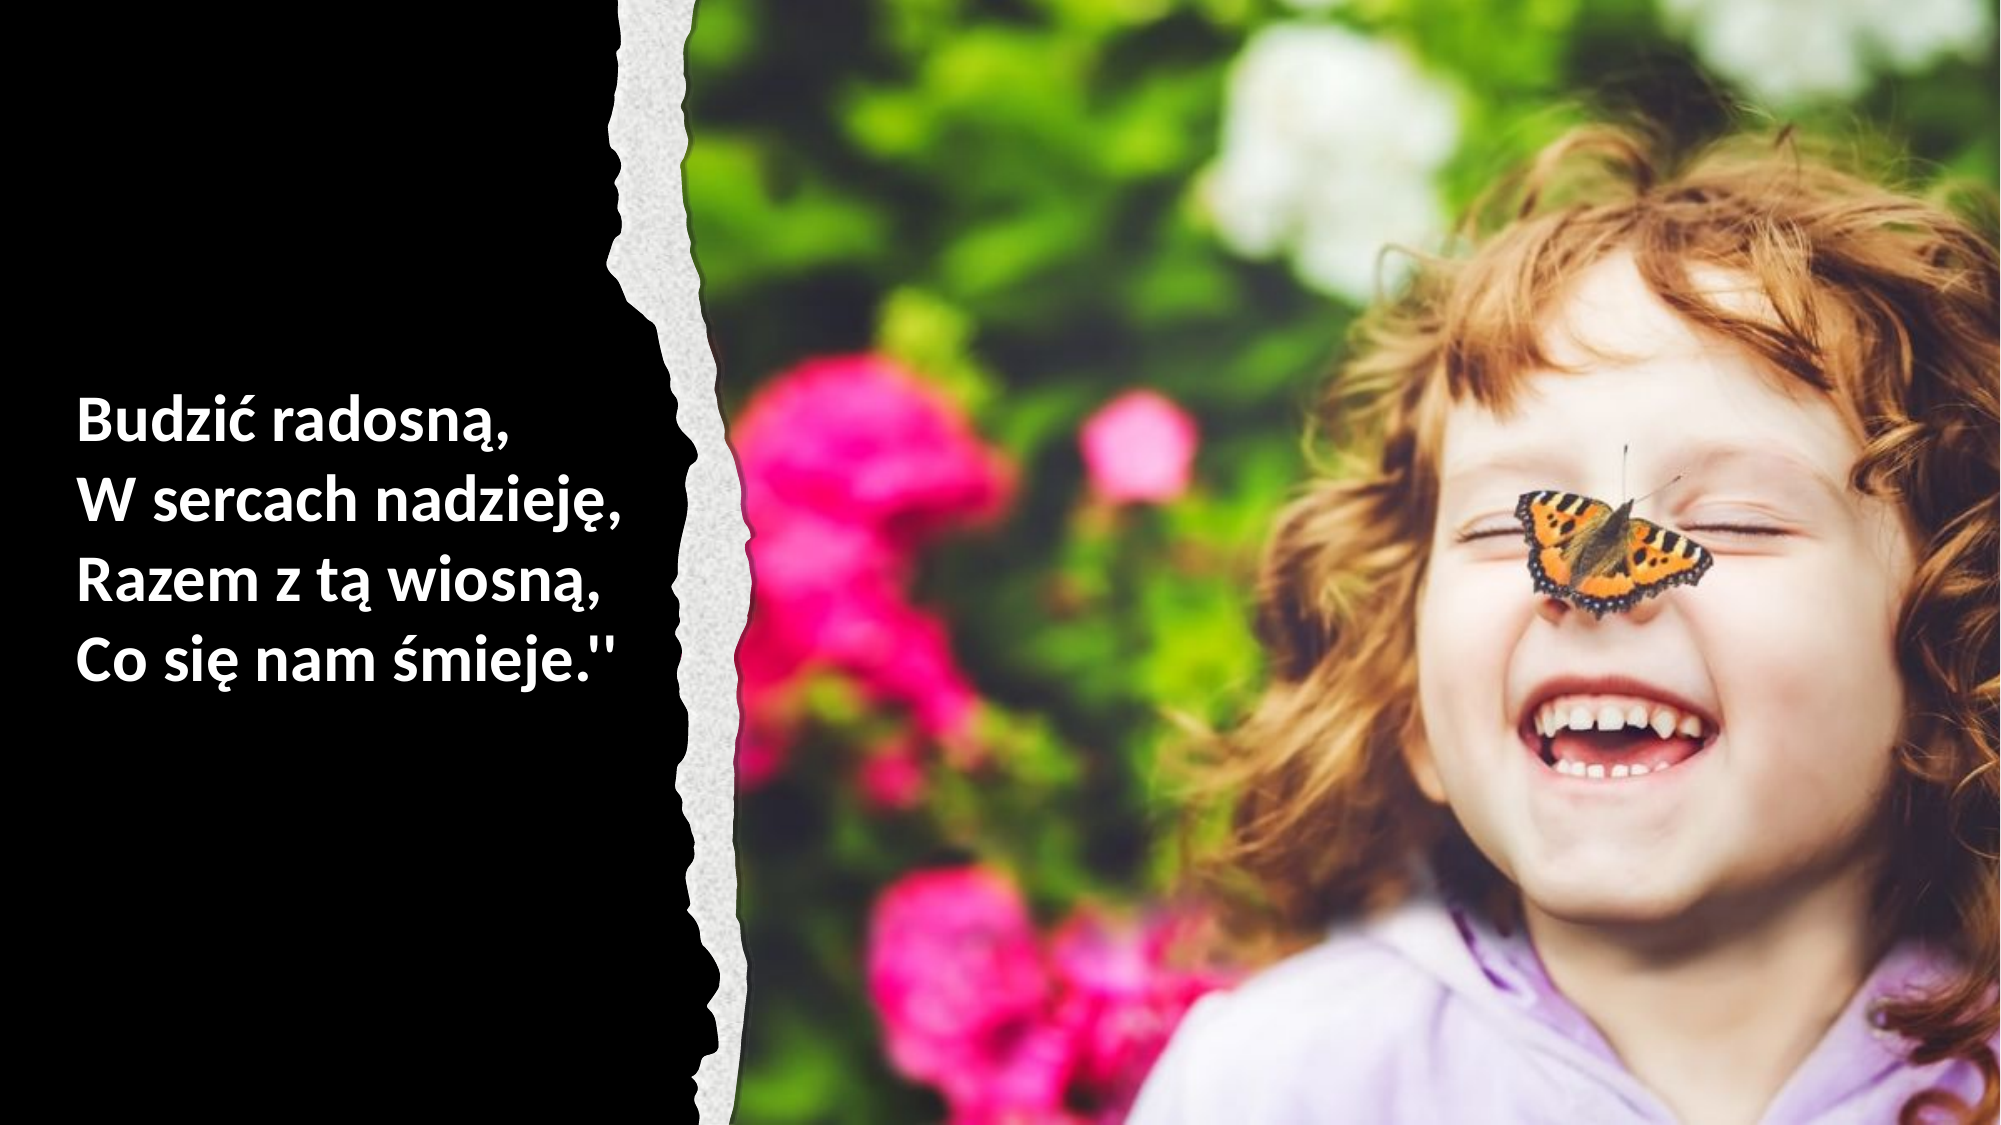

Bu­dzić ra­do­sną,
W ser­cach na­dzie­ję,
Ra­zem z tą wio­sną,
Co się nam śmie­je.''